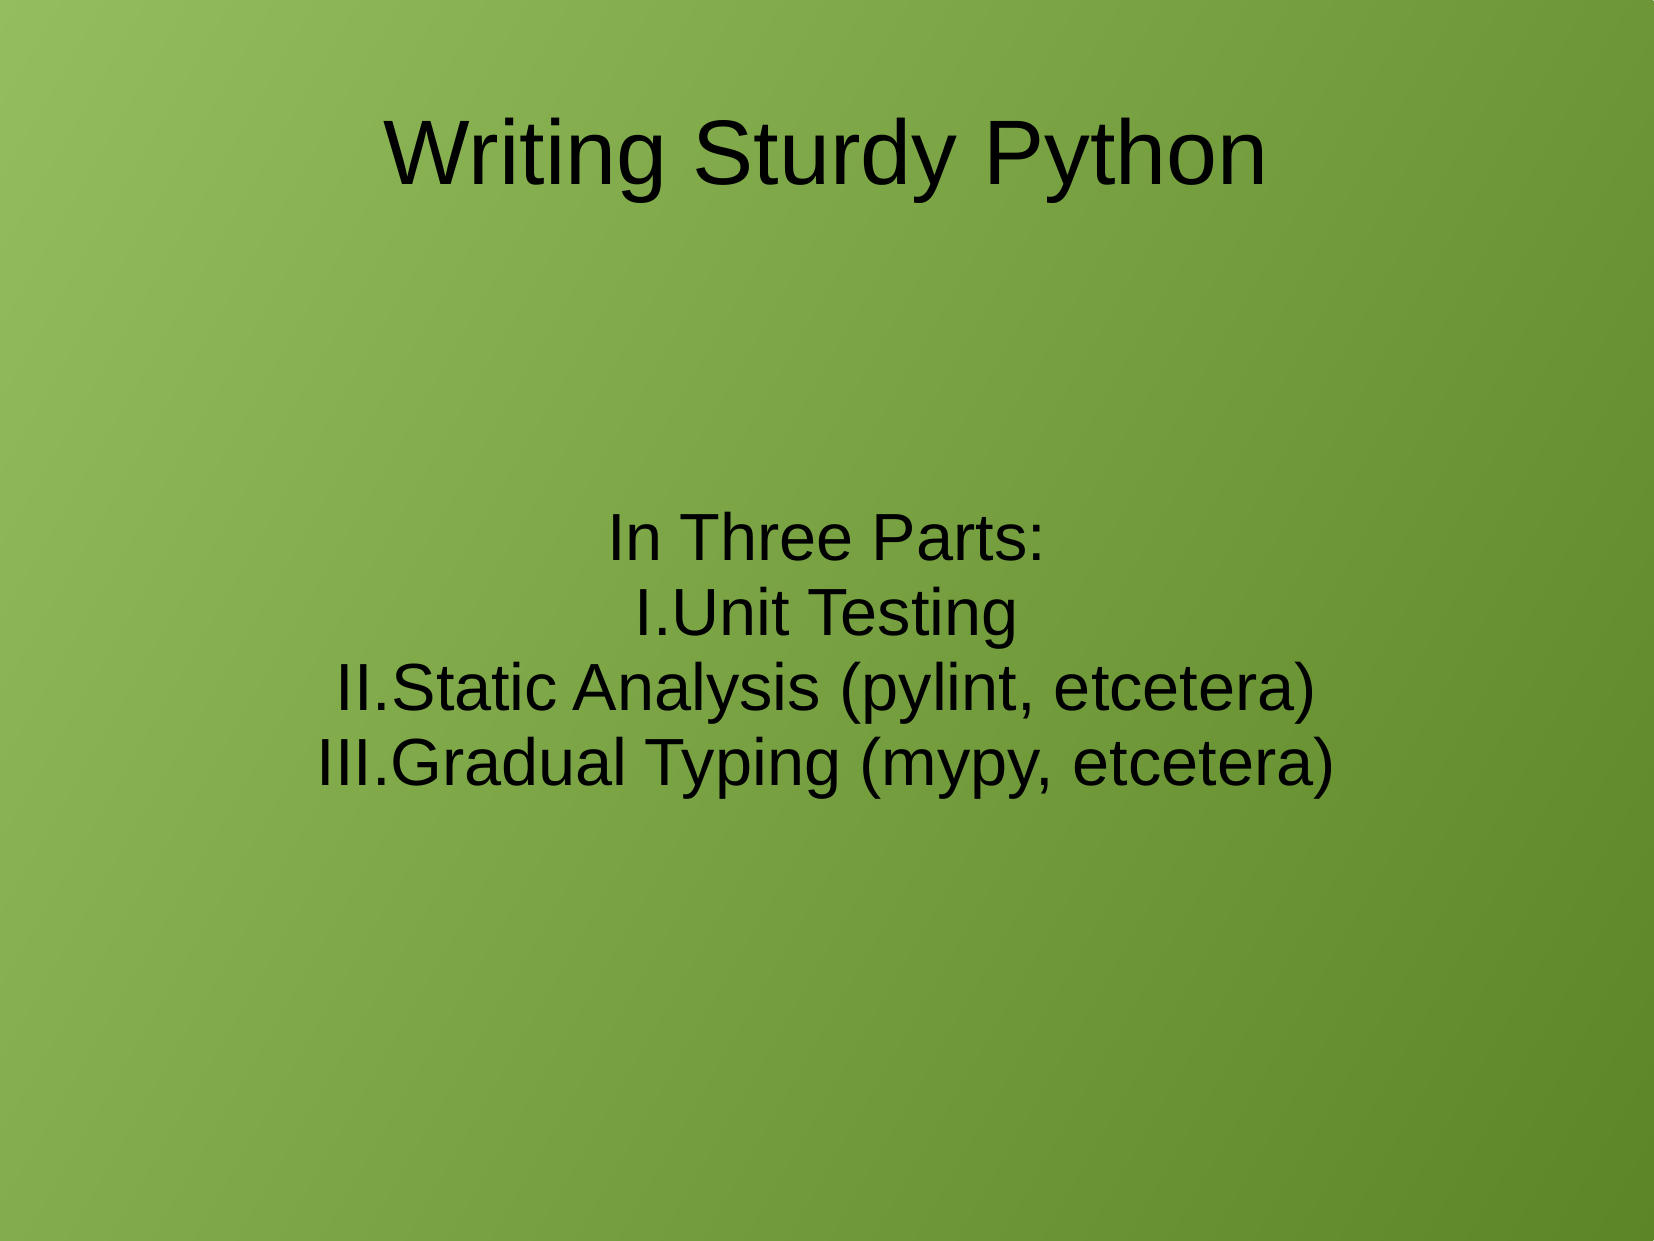

# Writing Sturdy Python
In Three Parts:
Unit Testing
Static Analysis (pylint, etcetera)
Gradual Typing (mypy, etcetera)